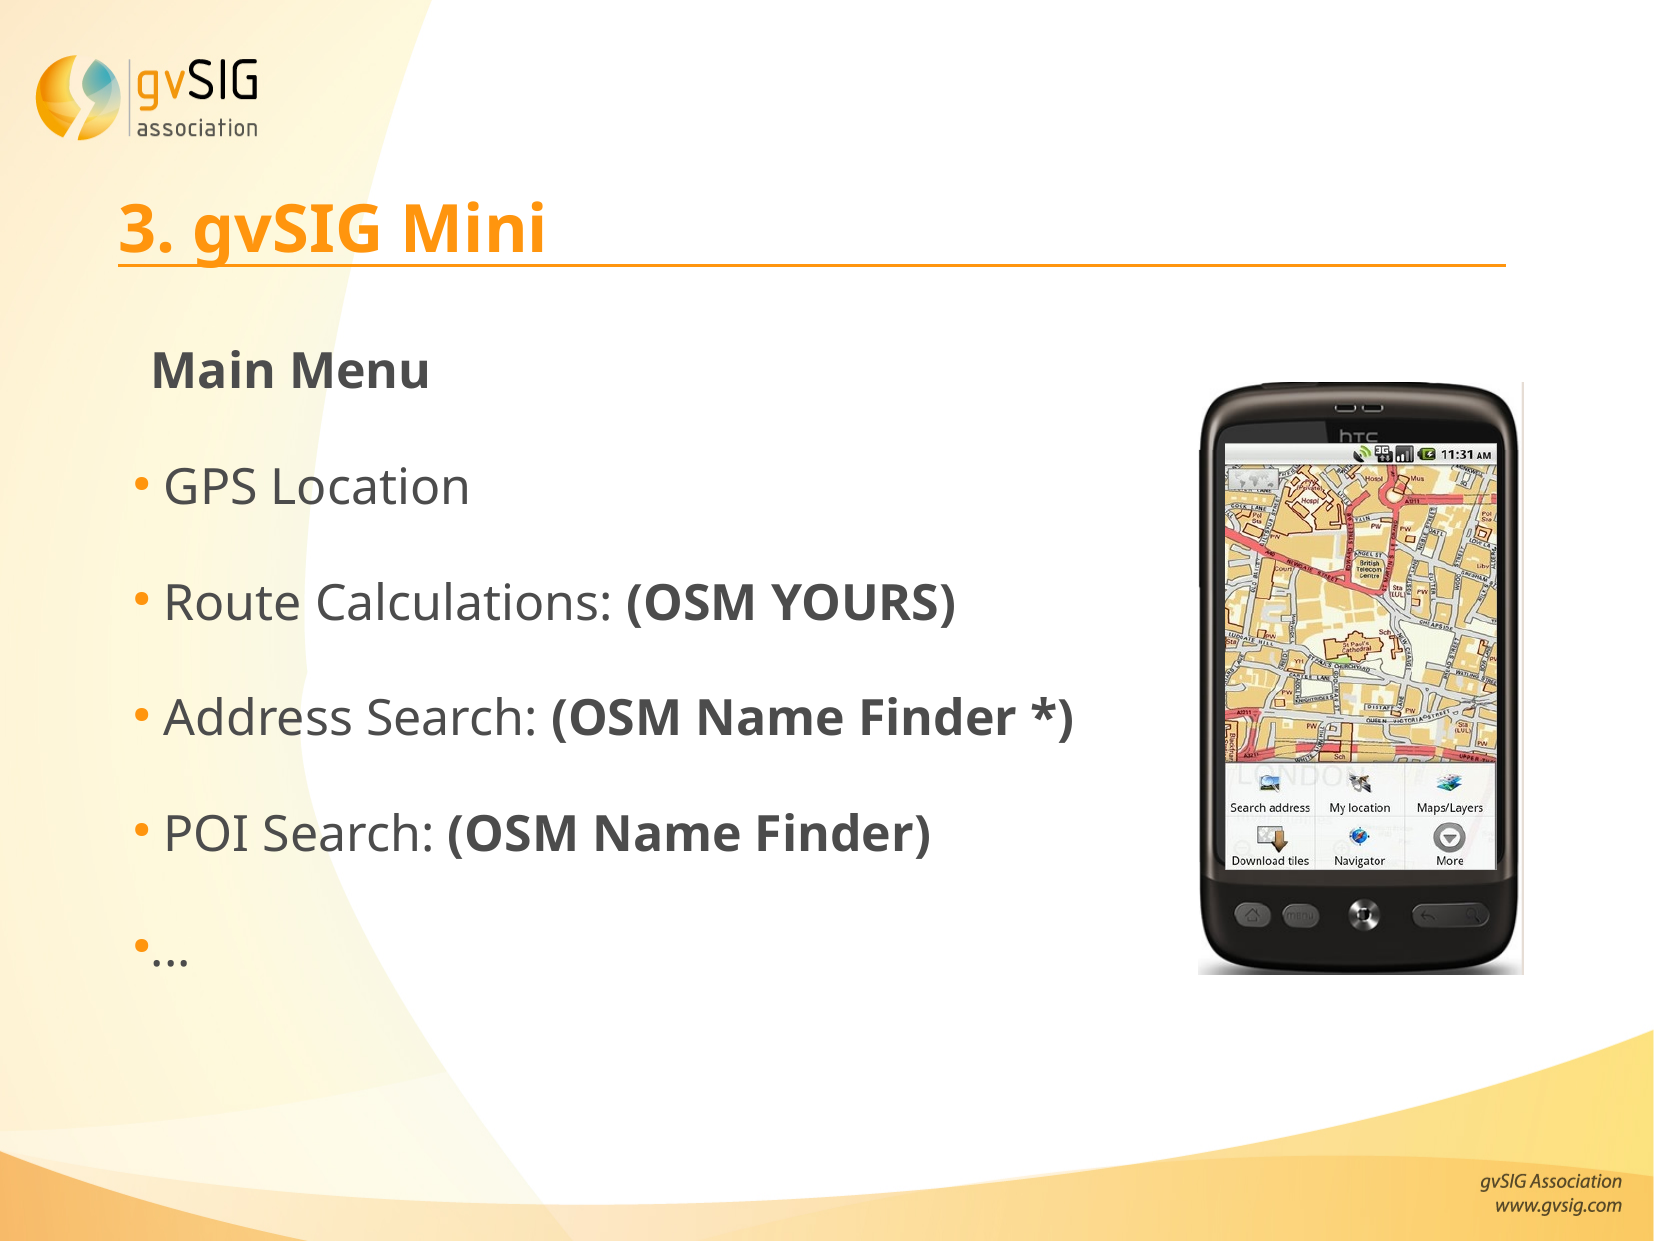

# 3. gvSIG Mini
Main Menu
 GPS Location
 Route Calculations: (OSM YOURS)
 Address Search: (OSM Name Finder *)
 POI Search: (OSM Name Finder)
...